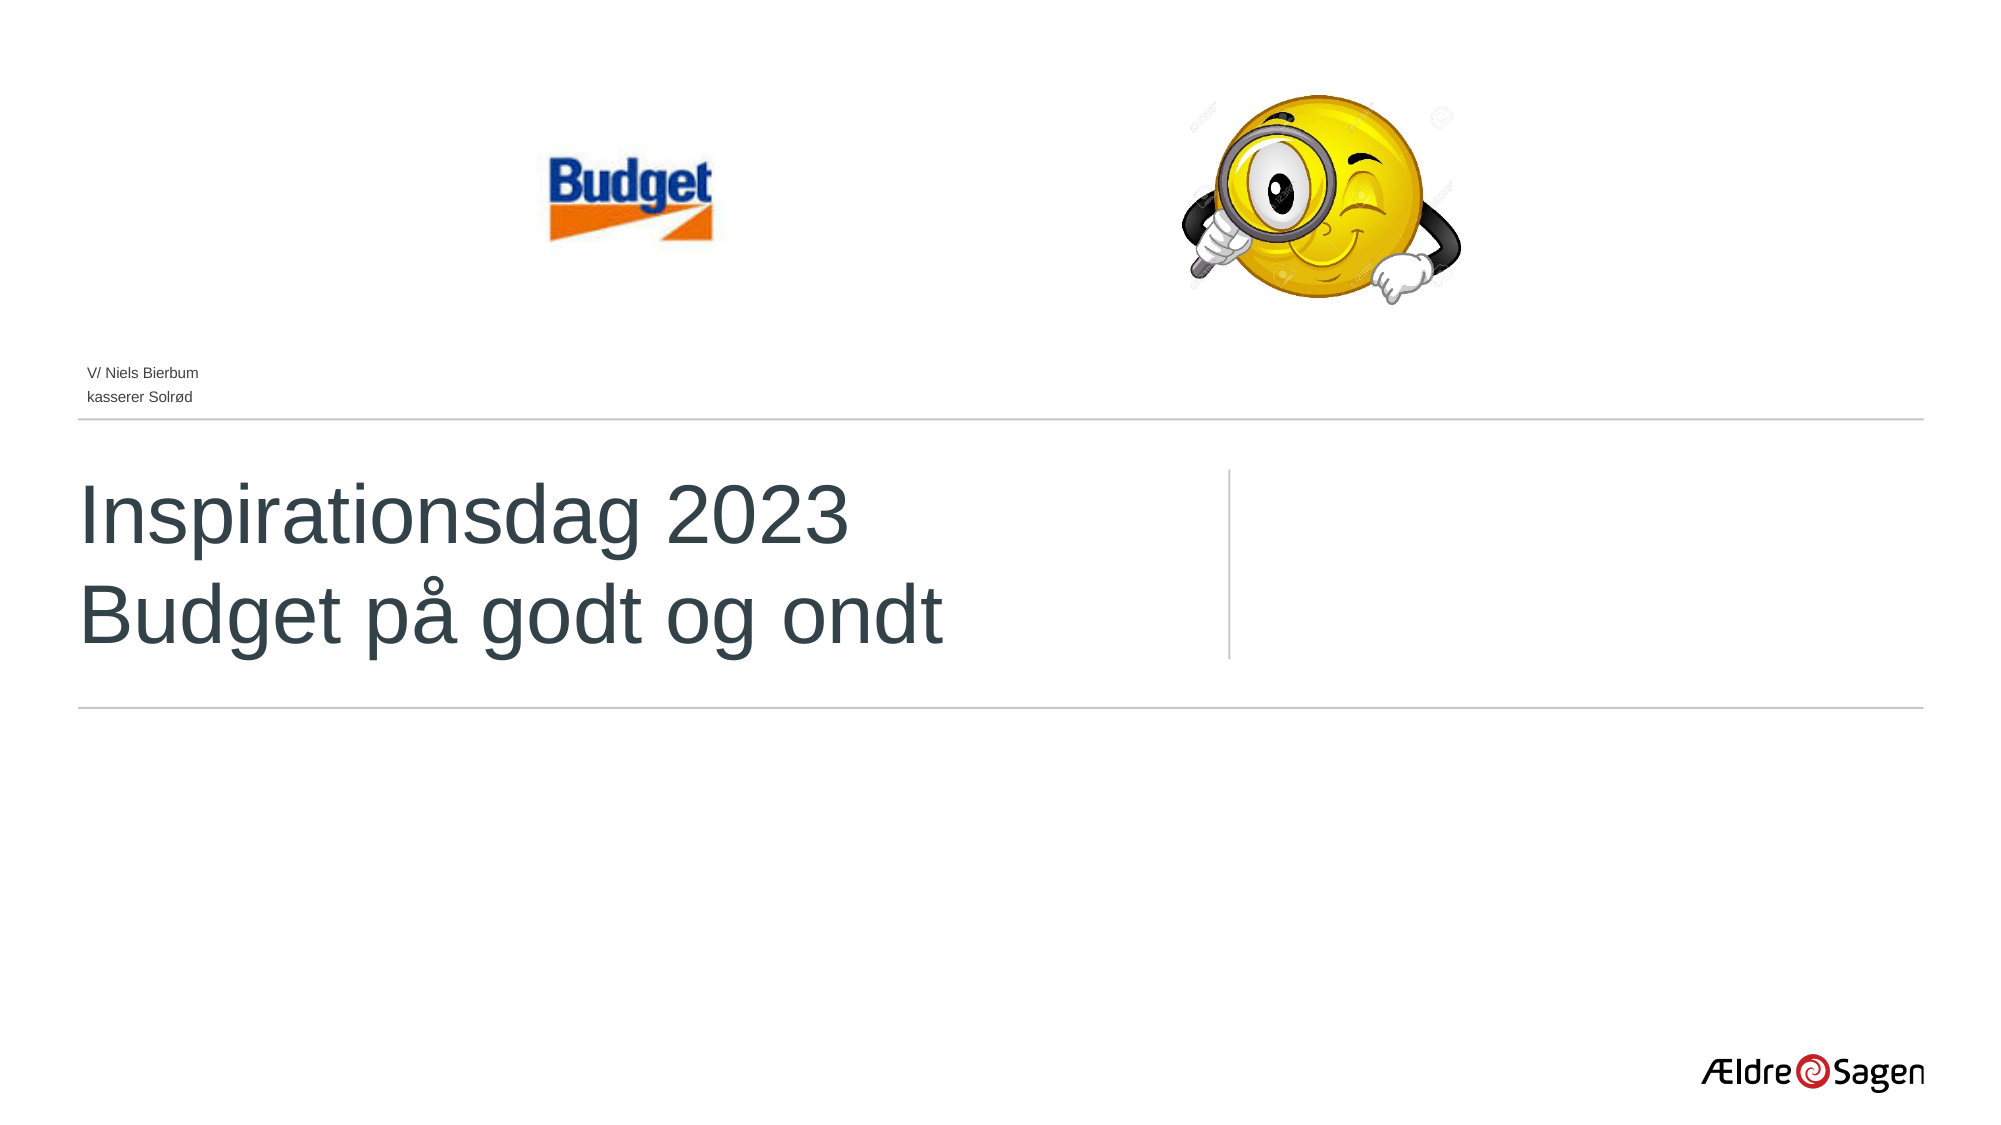

V/ Niels Bierbum
kasserer Solrød
# Inspirationsdag 2023 Budget på godt og ondt